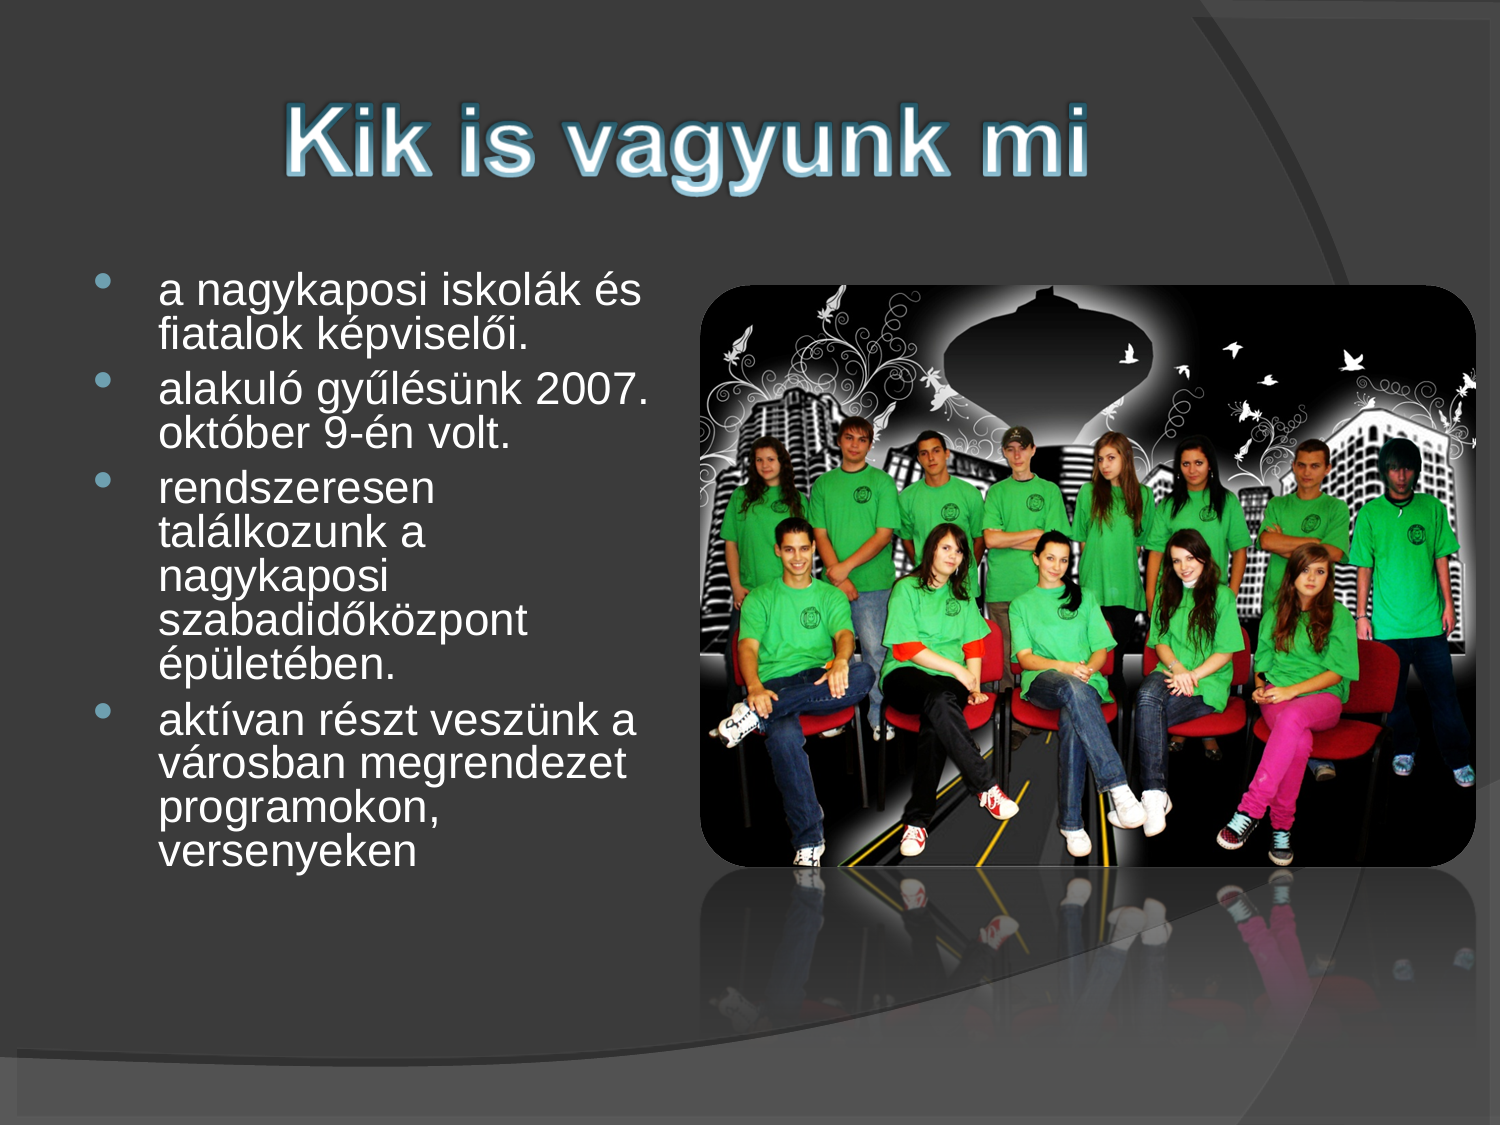

a nagykaposi iskolák és fiatalok képviselői.
alakuló gyűlésünk 2007. október 9-én volt.
rendszeresen találkozunk a nagykaposi szabadidőközpont épületében.
aktívan részt veszünk a városban megrendezet programokon, versenyeken